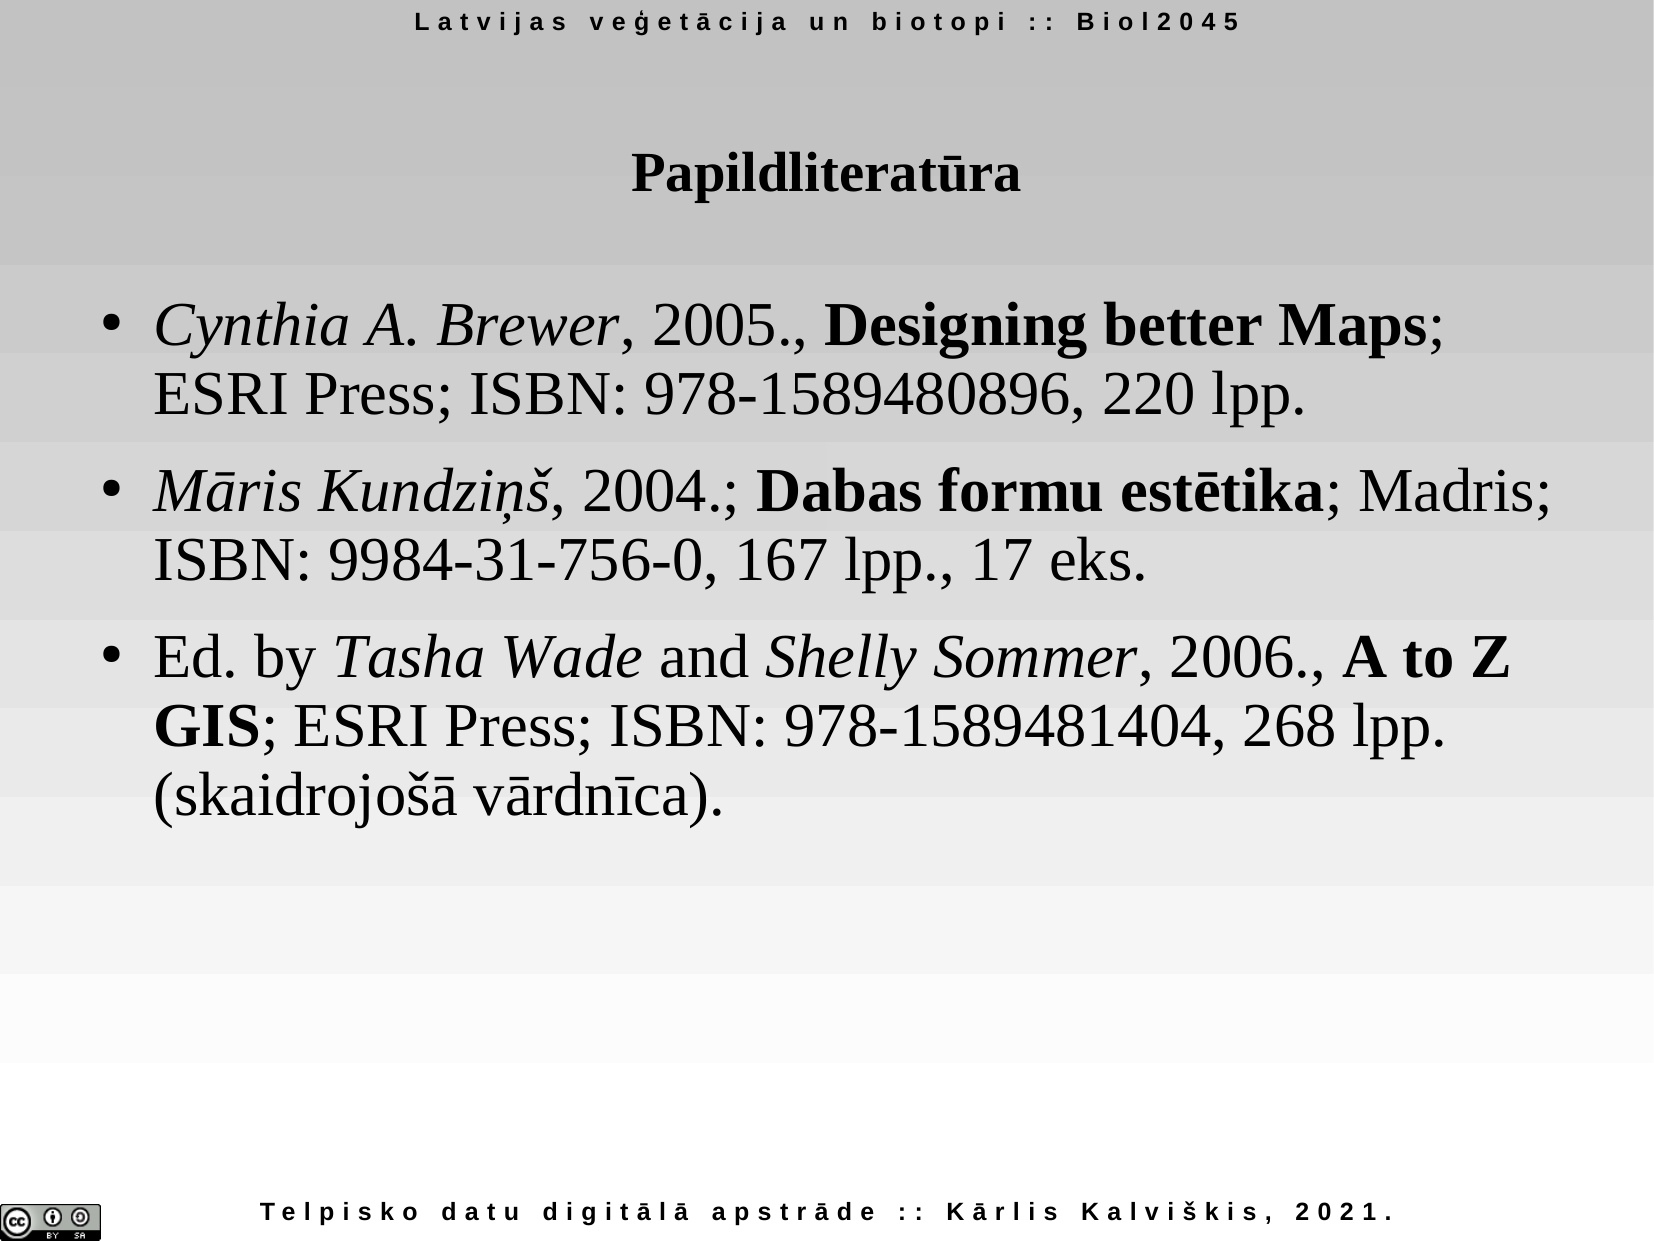

# Papildliteratūra
Cynthia A. Brewer, 2005., Designing better Maps; ESRI Press; ISBN: 978-1589480896, 220 lpp.
Māris Kundziņš, 2004.; Dabas formu estētika; Madris; ISBN: 9984-31-756-0, 167 lpp., 17 eks.
Ed. by Tasha Wade and Shelly Sommer, 2006., A to Z GIS; ESRI Press; ISBN: 978‑1589481404, 268 lpp. (skaidrojošā vārdnīca).